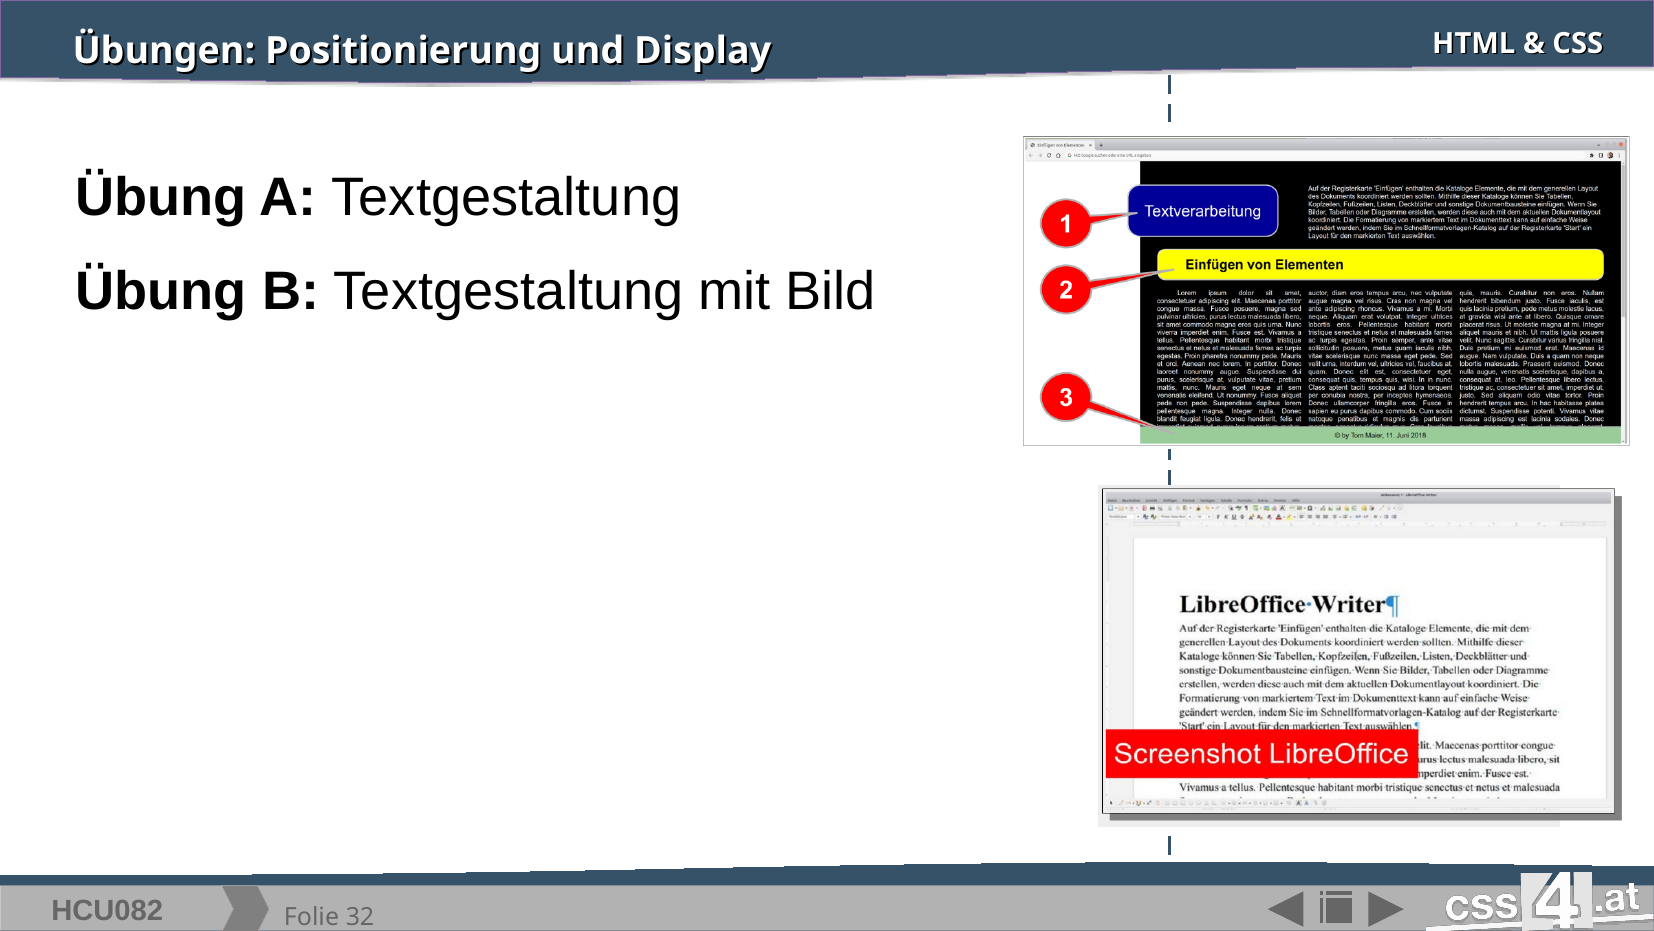

HTML & CSS
Übungen: Positionierung und Display
Übung A: Textgestaltung
Übung B: Textgestaltung mit Bild
HCU082
Folie